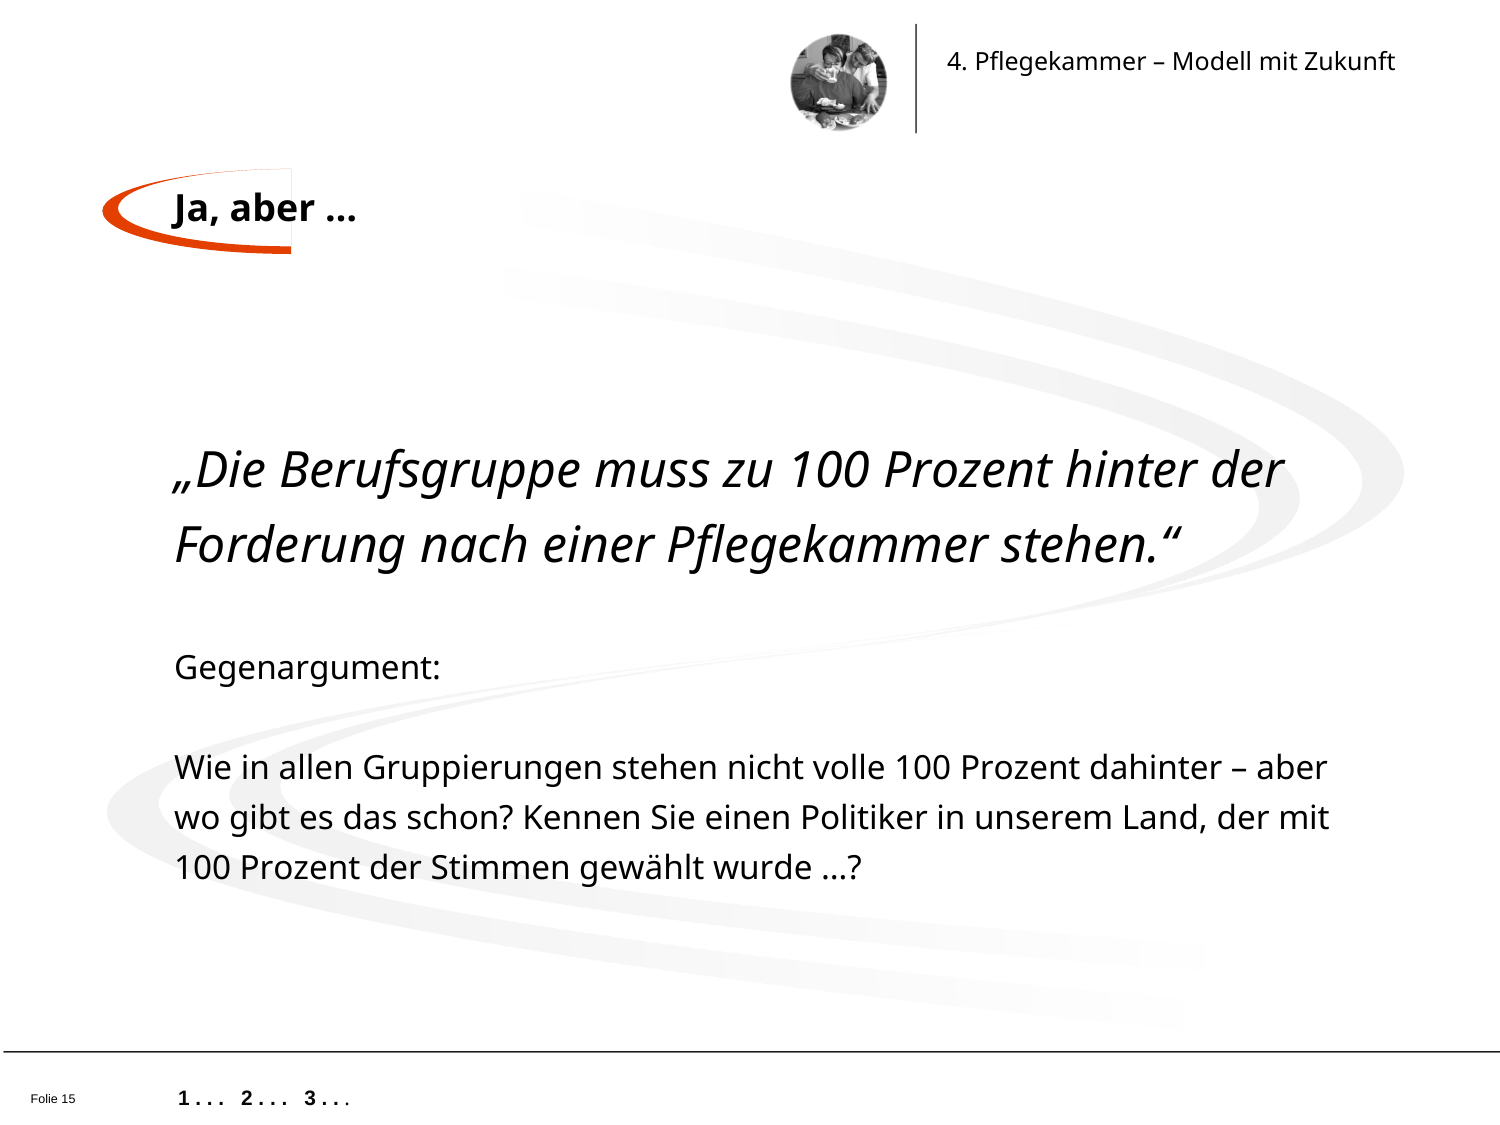

4. Pflegekammer – Modell mit Zukunft
Ja, aber …
„Die Berufsgruppe muss zu 100 Prozent hinter der Forderung nach einer Pflegekammer stehen.“
Gegenargument:
Wie in allen Gruppierungen stehen nicht volle 100 Prozent dahinter – aber wo gibt es das schon? Kennen Sie einen Politiker in unserem Land, der mit 100 Prozent der Stimmen gewählt wurde …?
1 . . . 2 . . . 3 . . .
Folie